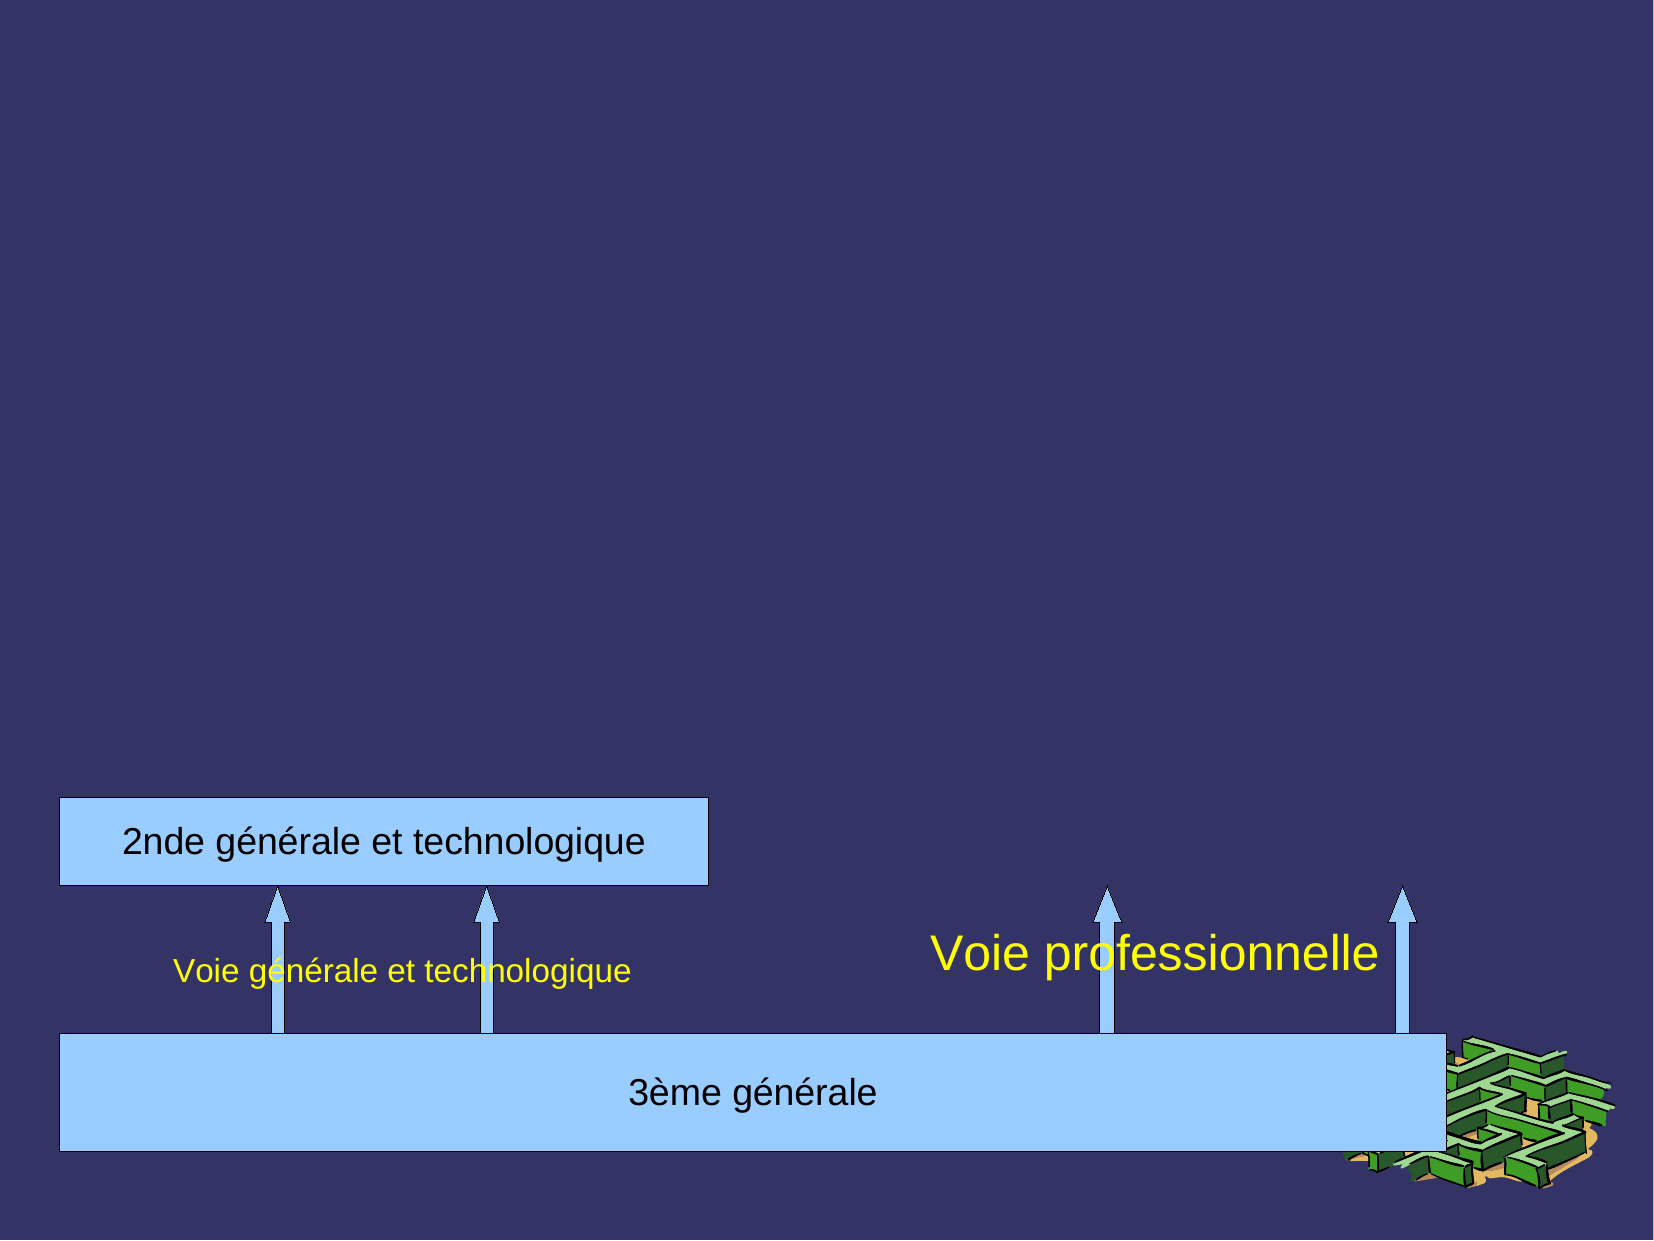

2nde générale et technologique
2nde générale et technologique
2nde générale et technologique
Voie professionnelle
Voie générale et technologique
3ème générale
3ème générale
3ème générale